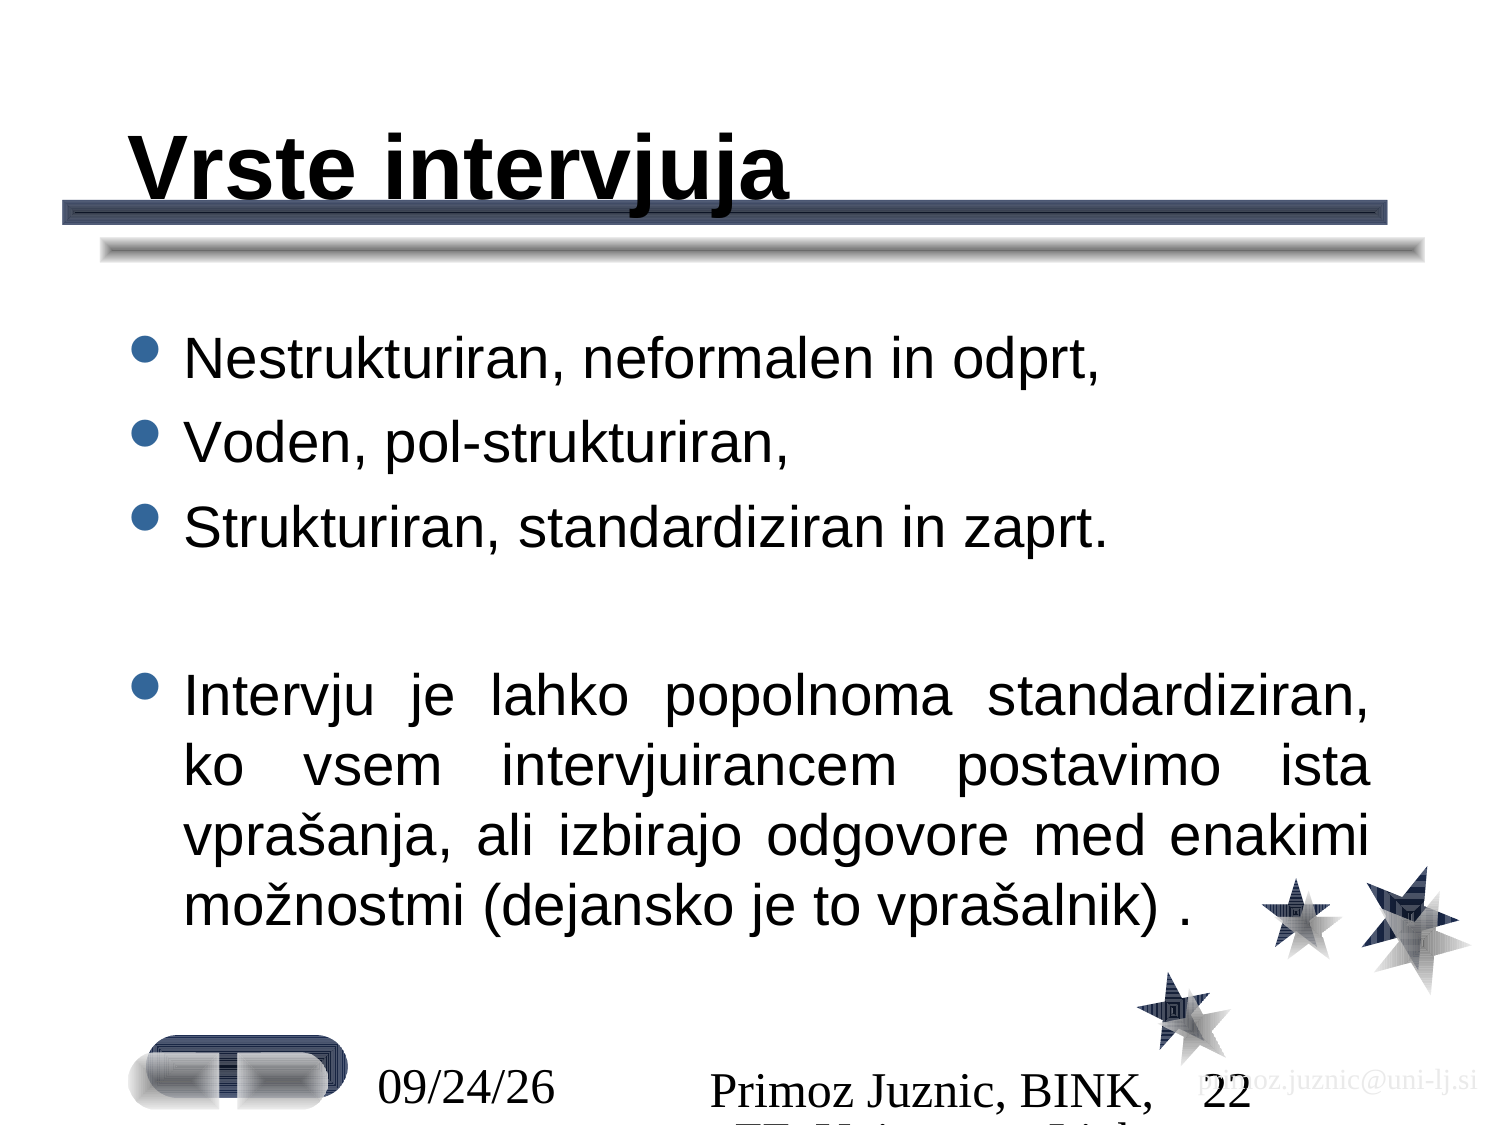

# Vrste intervjuja
Nestrukturiran, neformalen in odprt,
Voden, pol-strukturiran,
Strukturiran, standardiziran in zaprt.
Intervju je lahko popolnoma standardiziran, ko vsem intervjuirancem postavimo ista vprašanja, ali izbirajo odgovore med enakimi možnostmi (dejansko je to vprašalnik) .
Primoz Juznic, BINK, FF, Univerza v Ljubljani
22